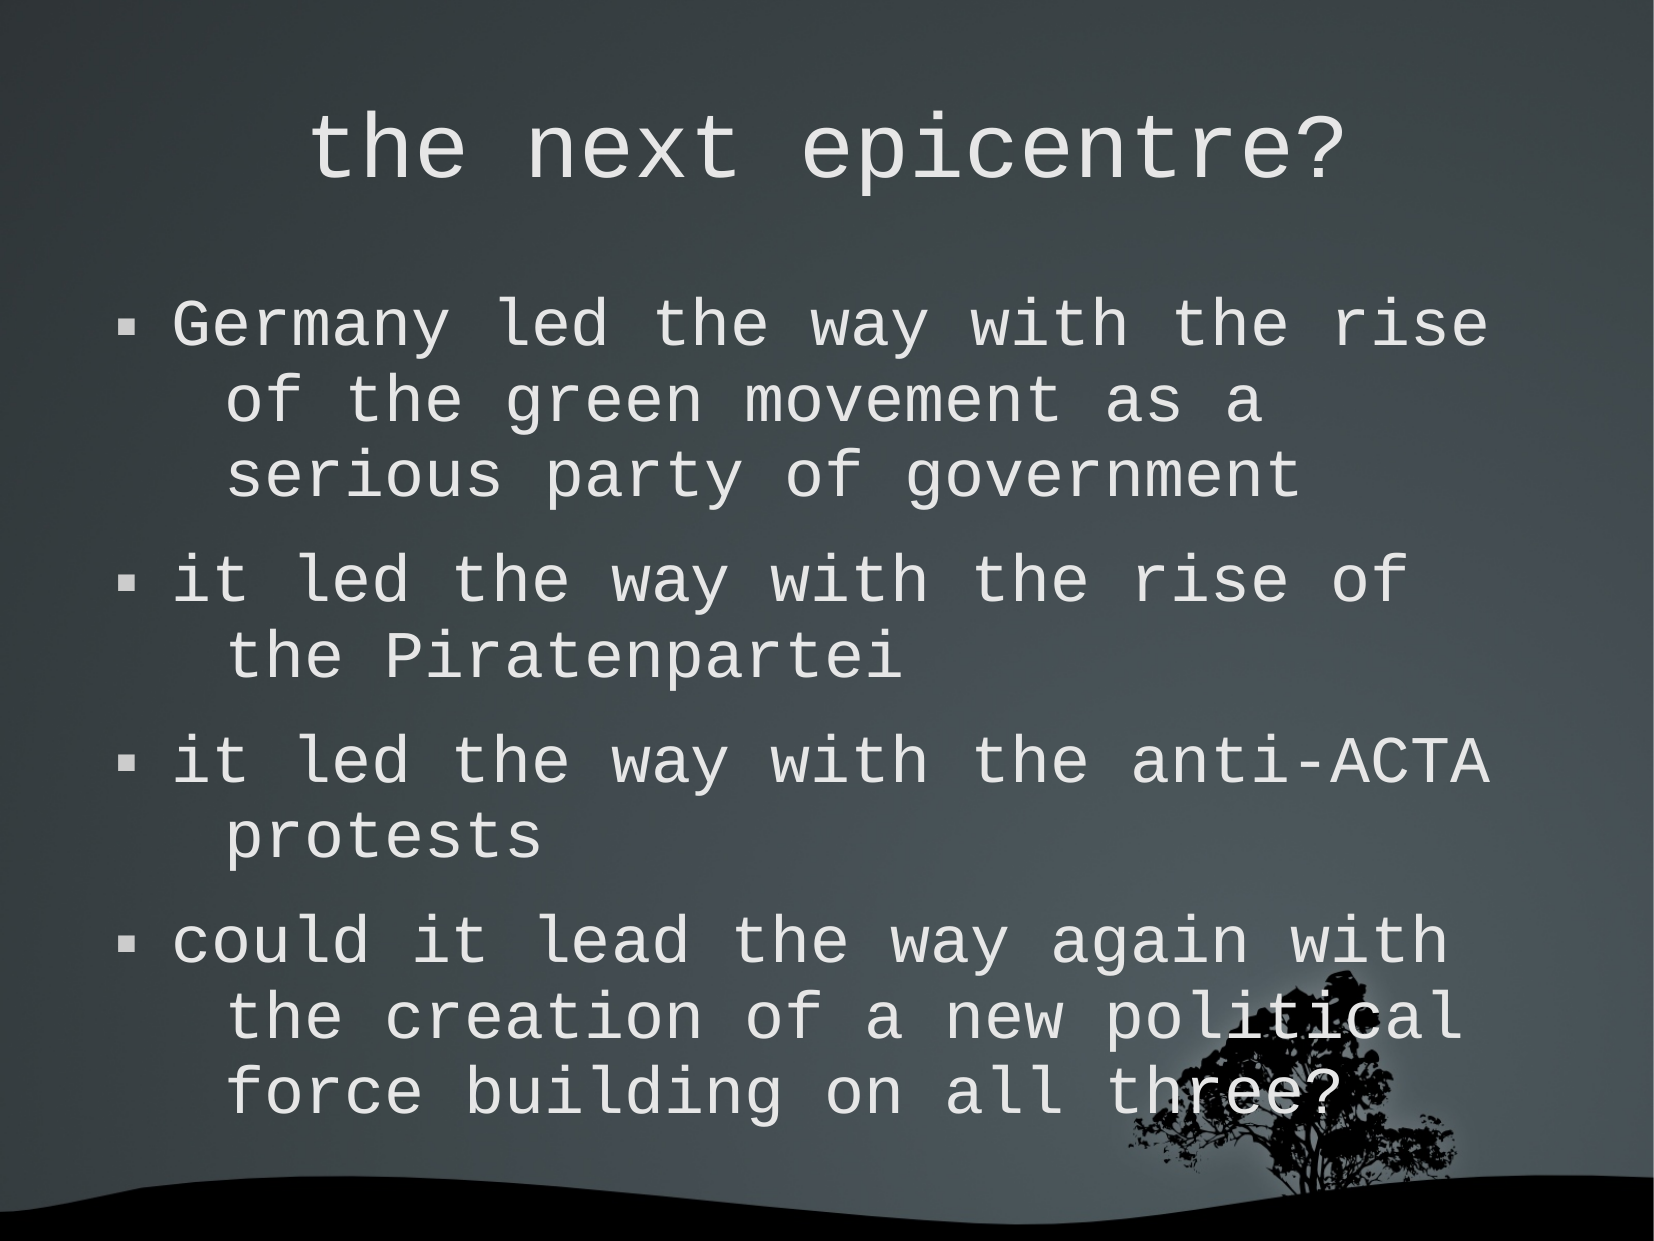

# the next epicentre?
Germany led the way with the rise of the green movement as a serious party of government
it led the way with the rise of the Piratenpartei
it led the way with the anti-ACTA protests
could it lead the way again with the creation of a new political force building on all three?